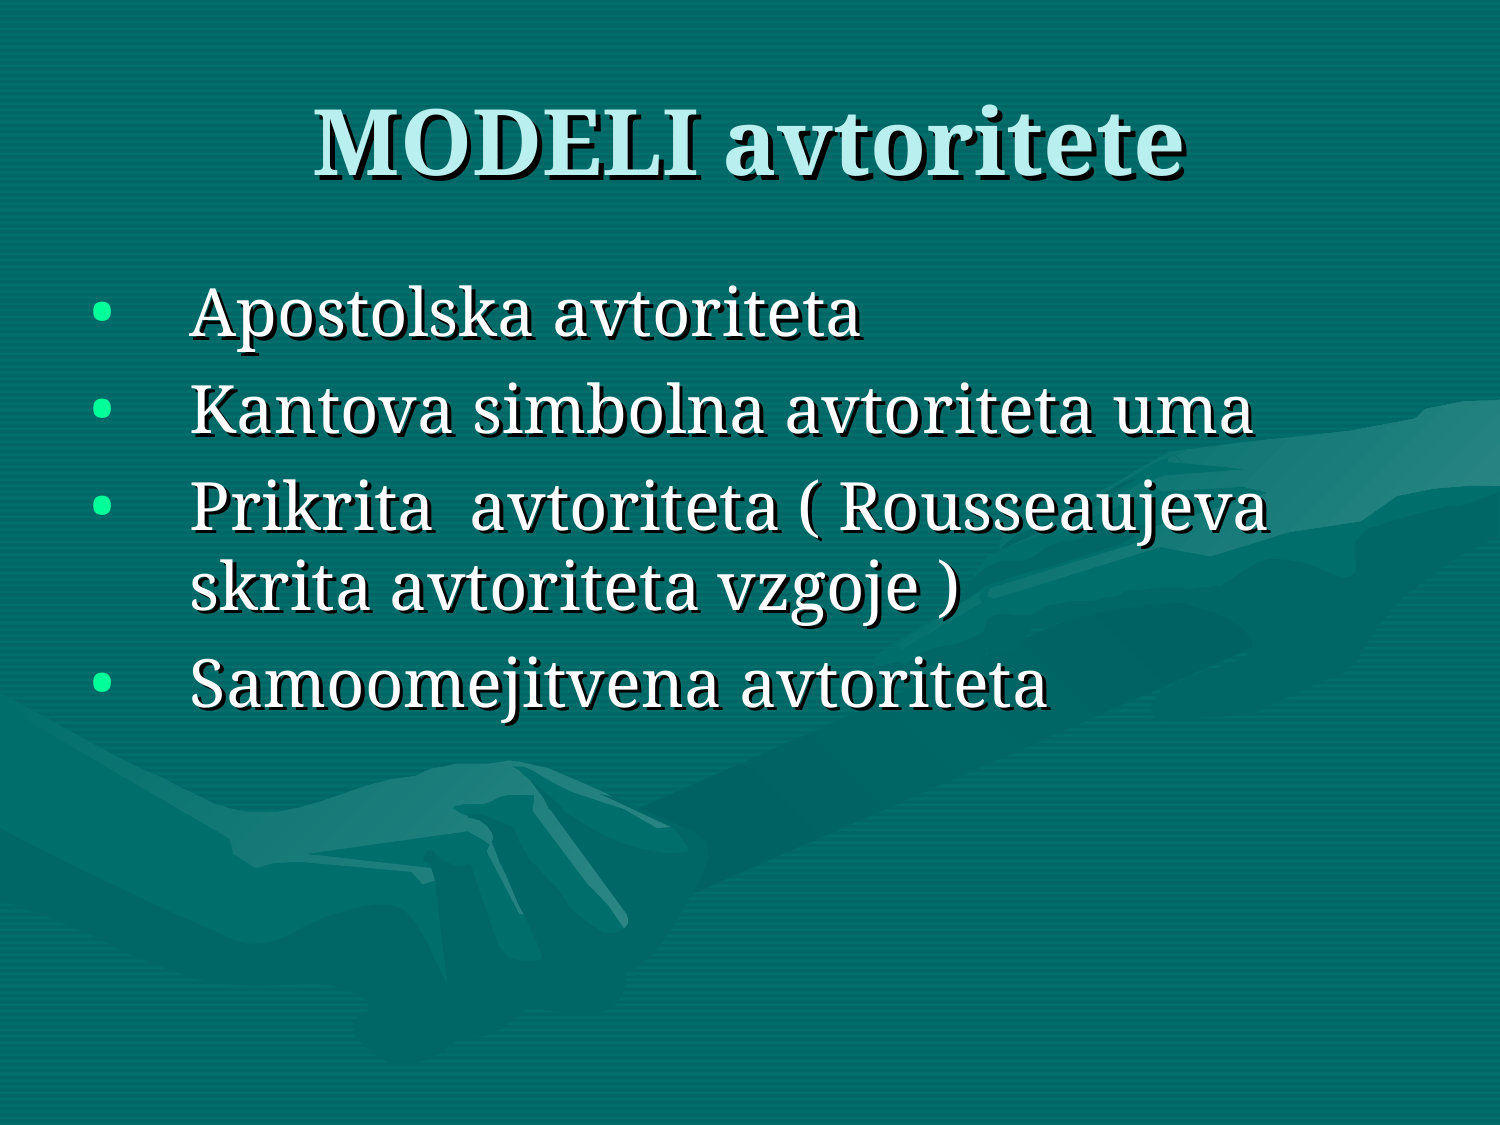

# MODELI avtoritete
Apostolska avtoriteta
Kantova simbolna avtoriteta uma
Prikrita avtoriteta ( Rousseaujeva skrita avtoriteta vzgoje )
Samoomejitvena avtoriteta